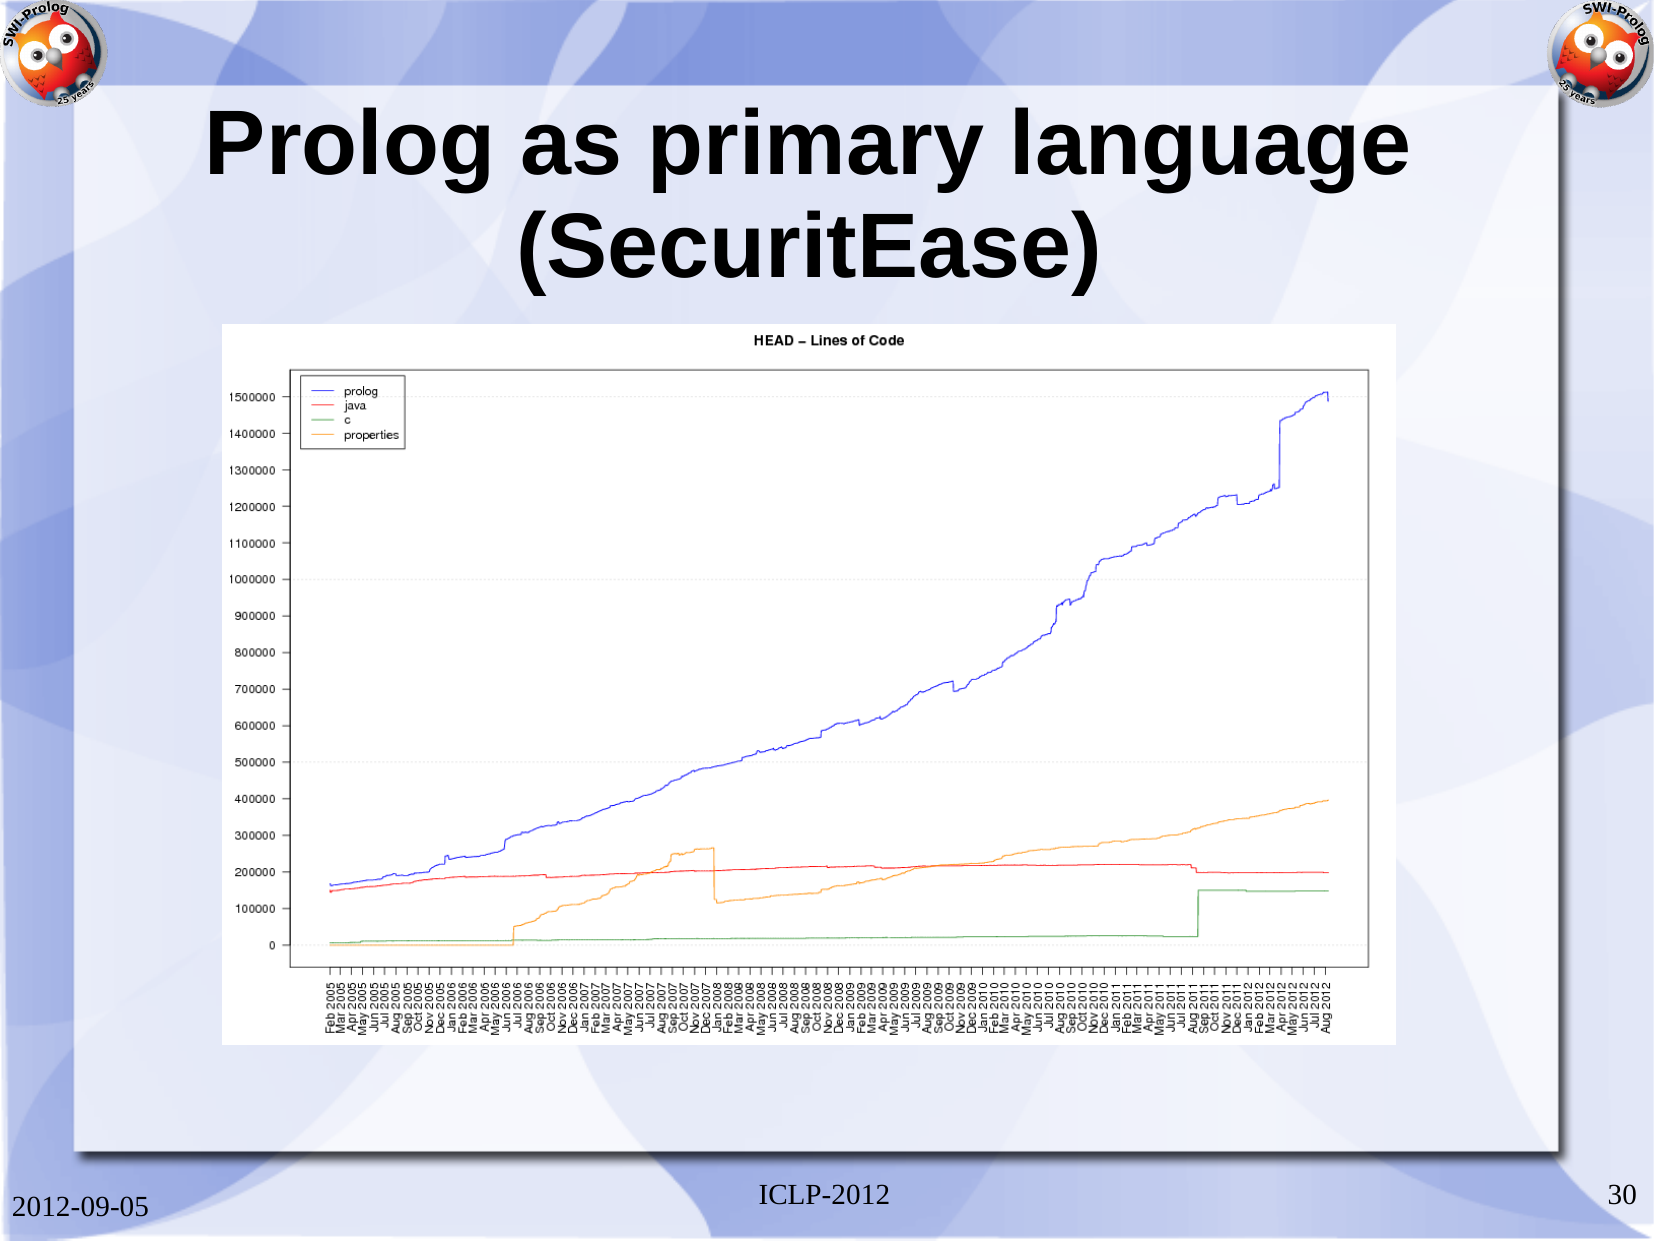

# Prolog as primary language (SecuritEase)
ICLP-2012
30
2012-09-05